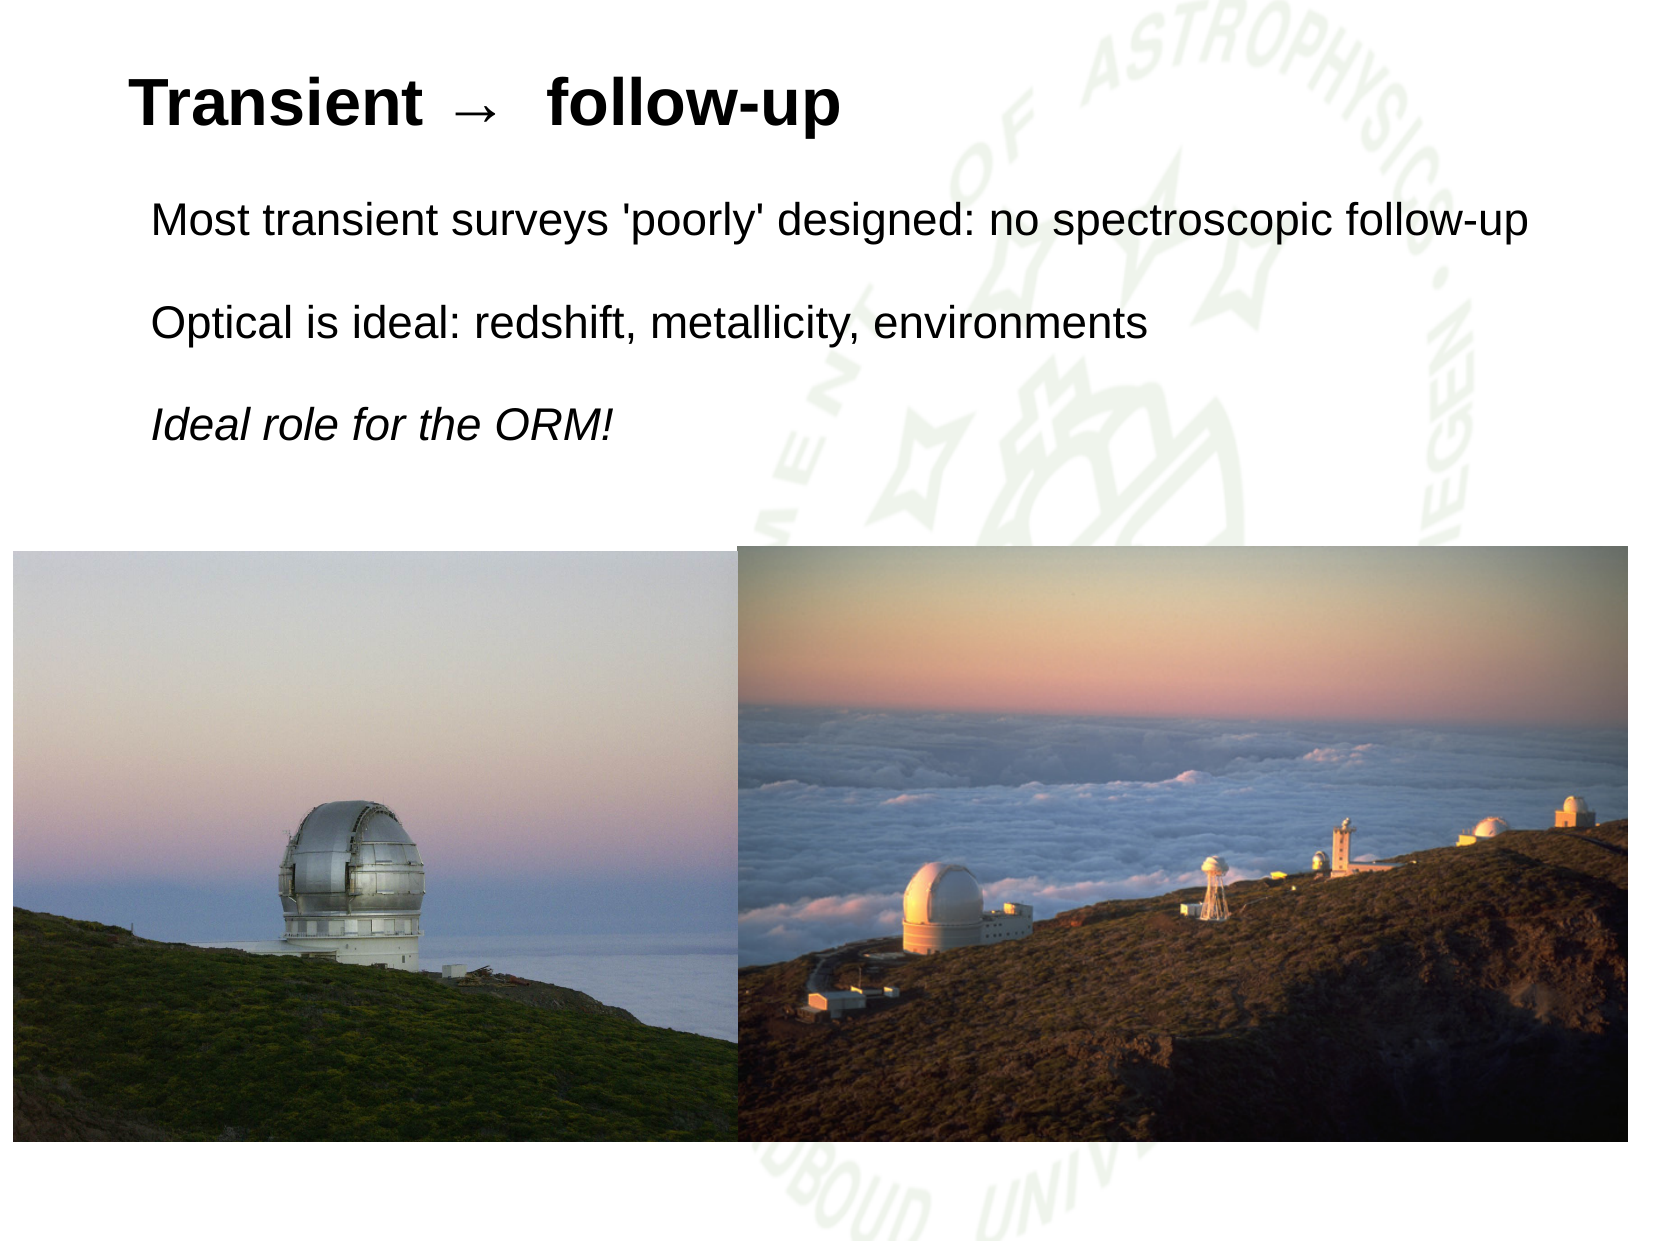

Transient → follow-up
Most transient surveys 'poorly' designed: no spectroscopic follow-up
Optical is ideal: redshift, metallicity, environments
Ideal role for the ORM!